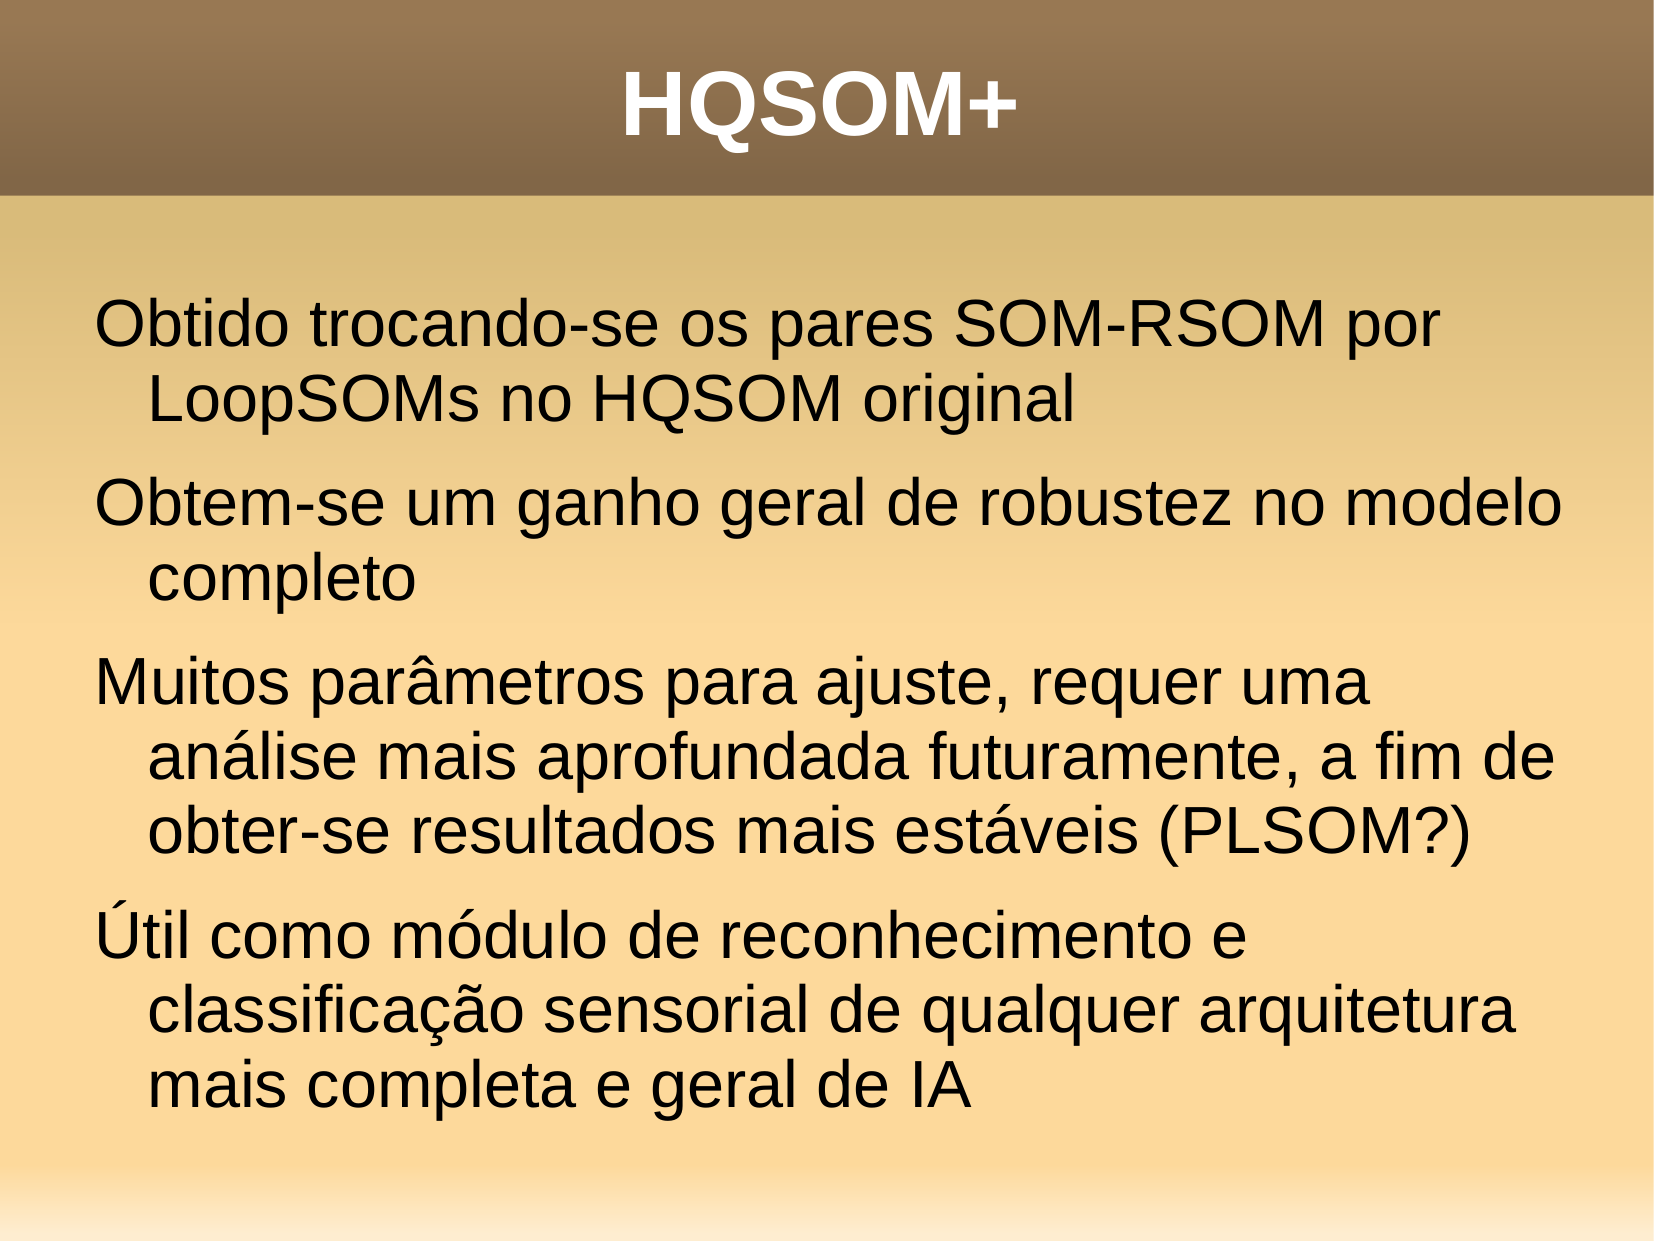

# HQSOM+
Obtido trocando-se os pares SOM-RSOM por LoopSOMs no HQSOM original
Obtem-se um ganho geral de robustez no modelo completo
Muitos parâmetros para ajuste, requer uma análise mais aprofundada futuramente, a fim de obter-se resultados mais estáveis (PLSOM?)
Útil como módulo de reconhecimento e classificação sensorial de qualquer arquitetura mais completa e geral de IA